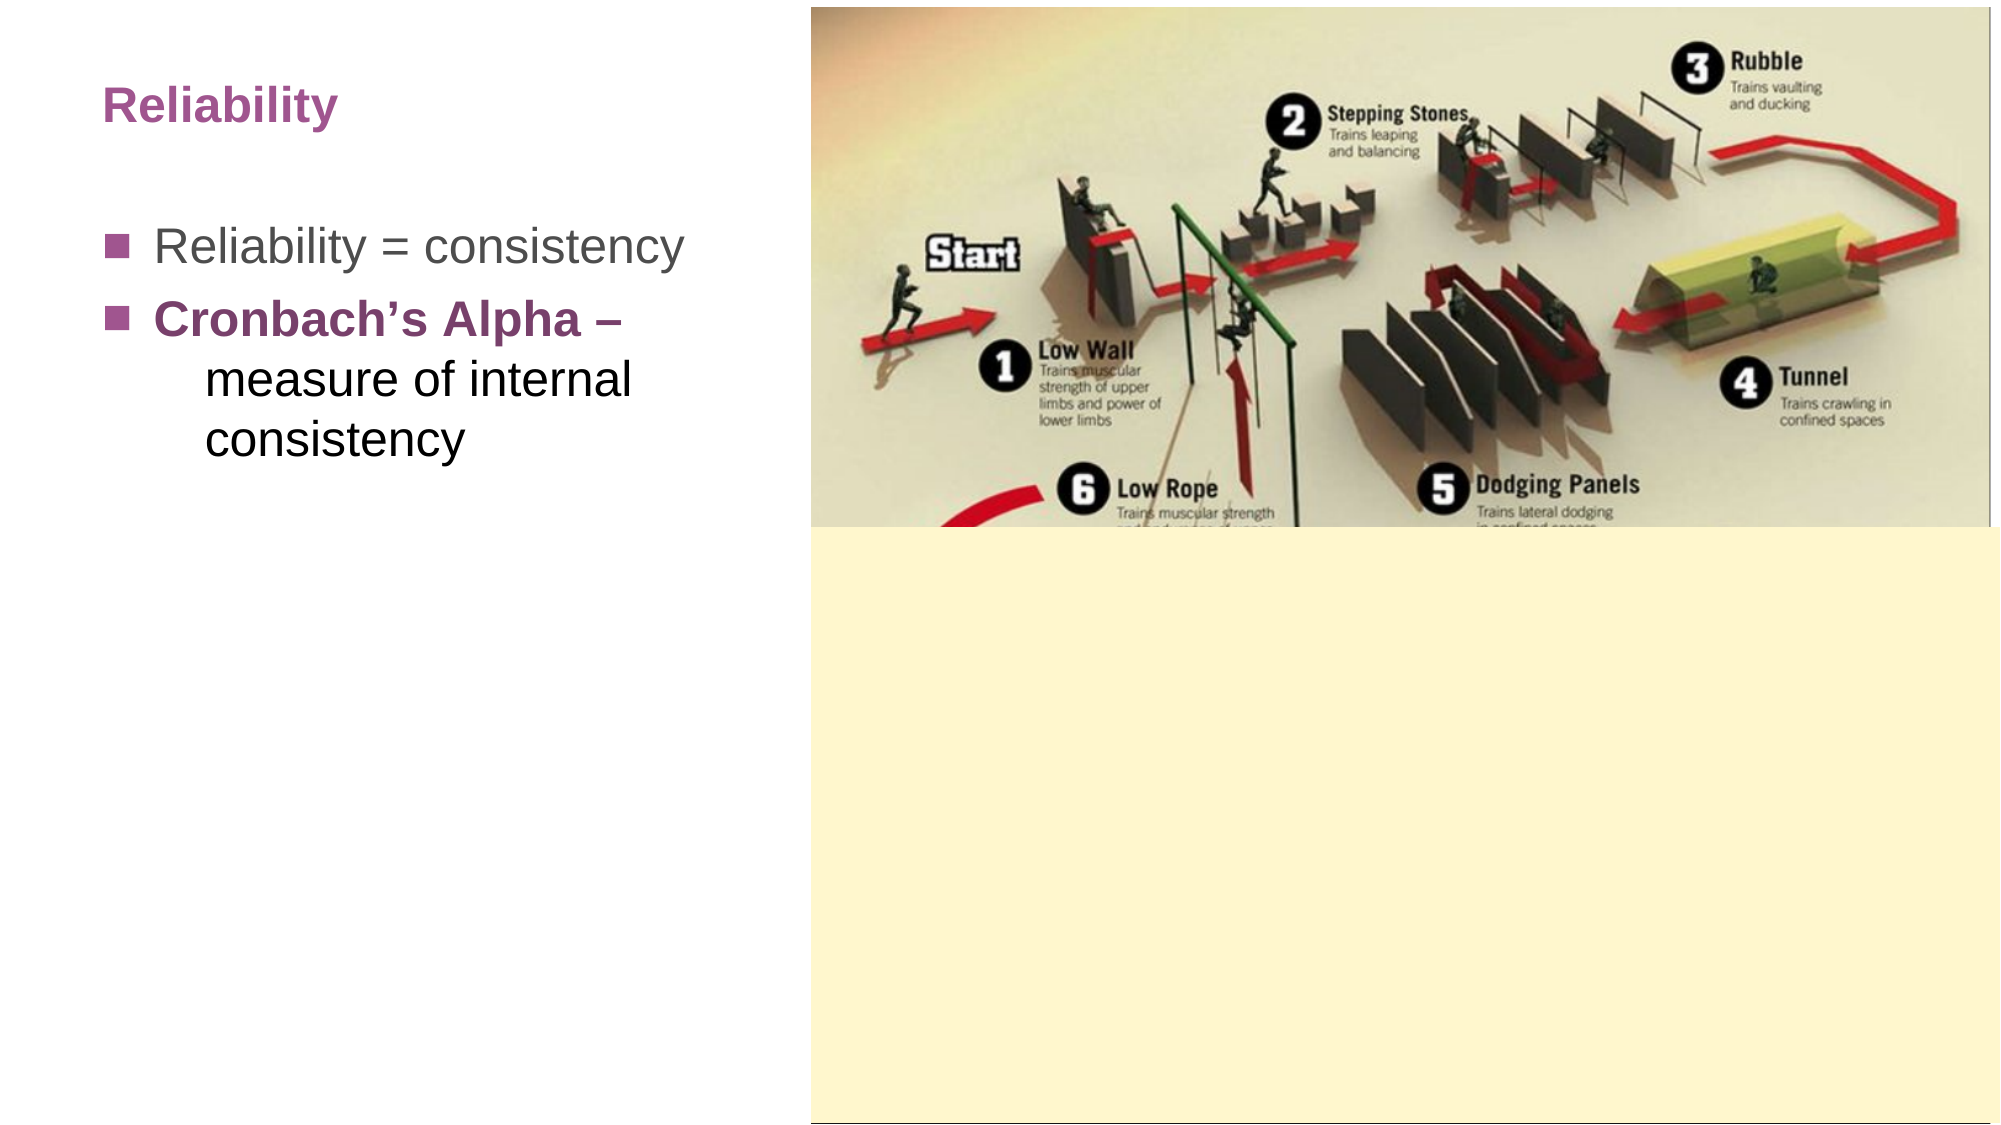

# Reliability
Reliability = consistency
Cronbach’s Alpha – measure of internal consistency